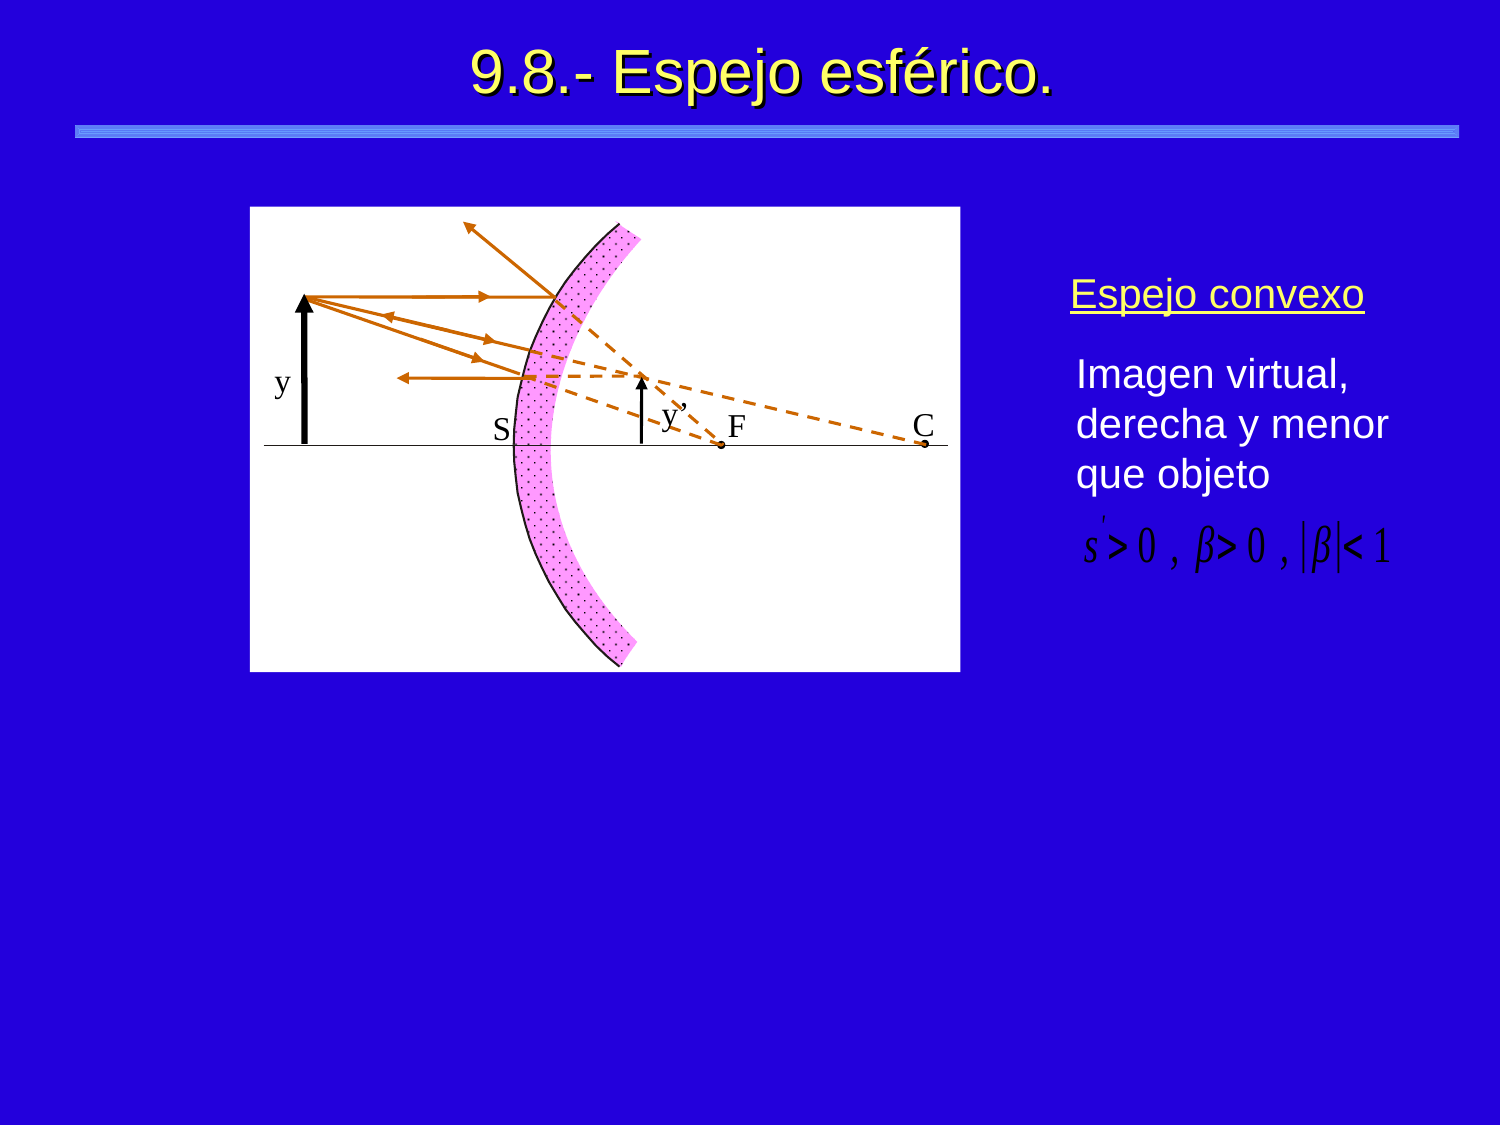

9.8.- Espejo esférico.
C
S
F
Espejo convexo
y
Imagen virtual,
derecha y menor que objeto
y’